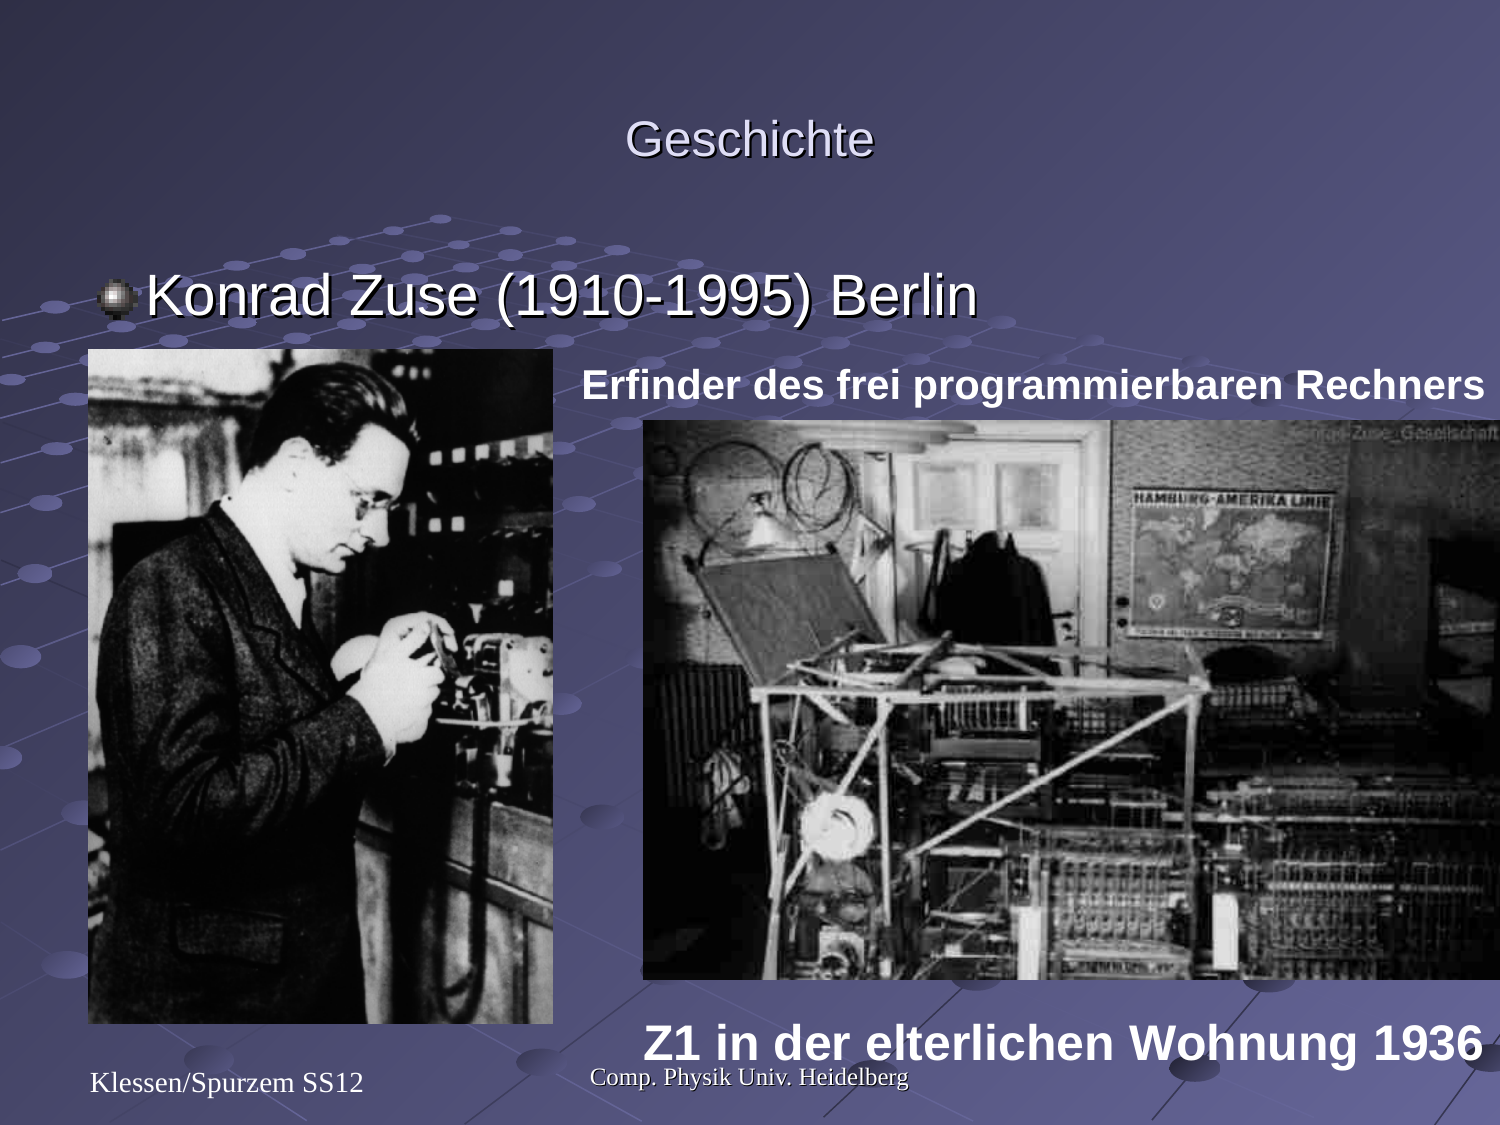

# Geschichte
Konrad Zuse (1910-1995) Berlin
Erfinder des frei programmierbaren Rechners
Z1 in der elterlichen Wohnung 1936
August 22, 2002